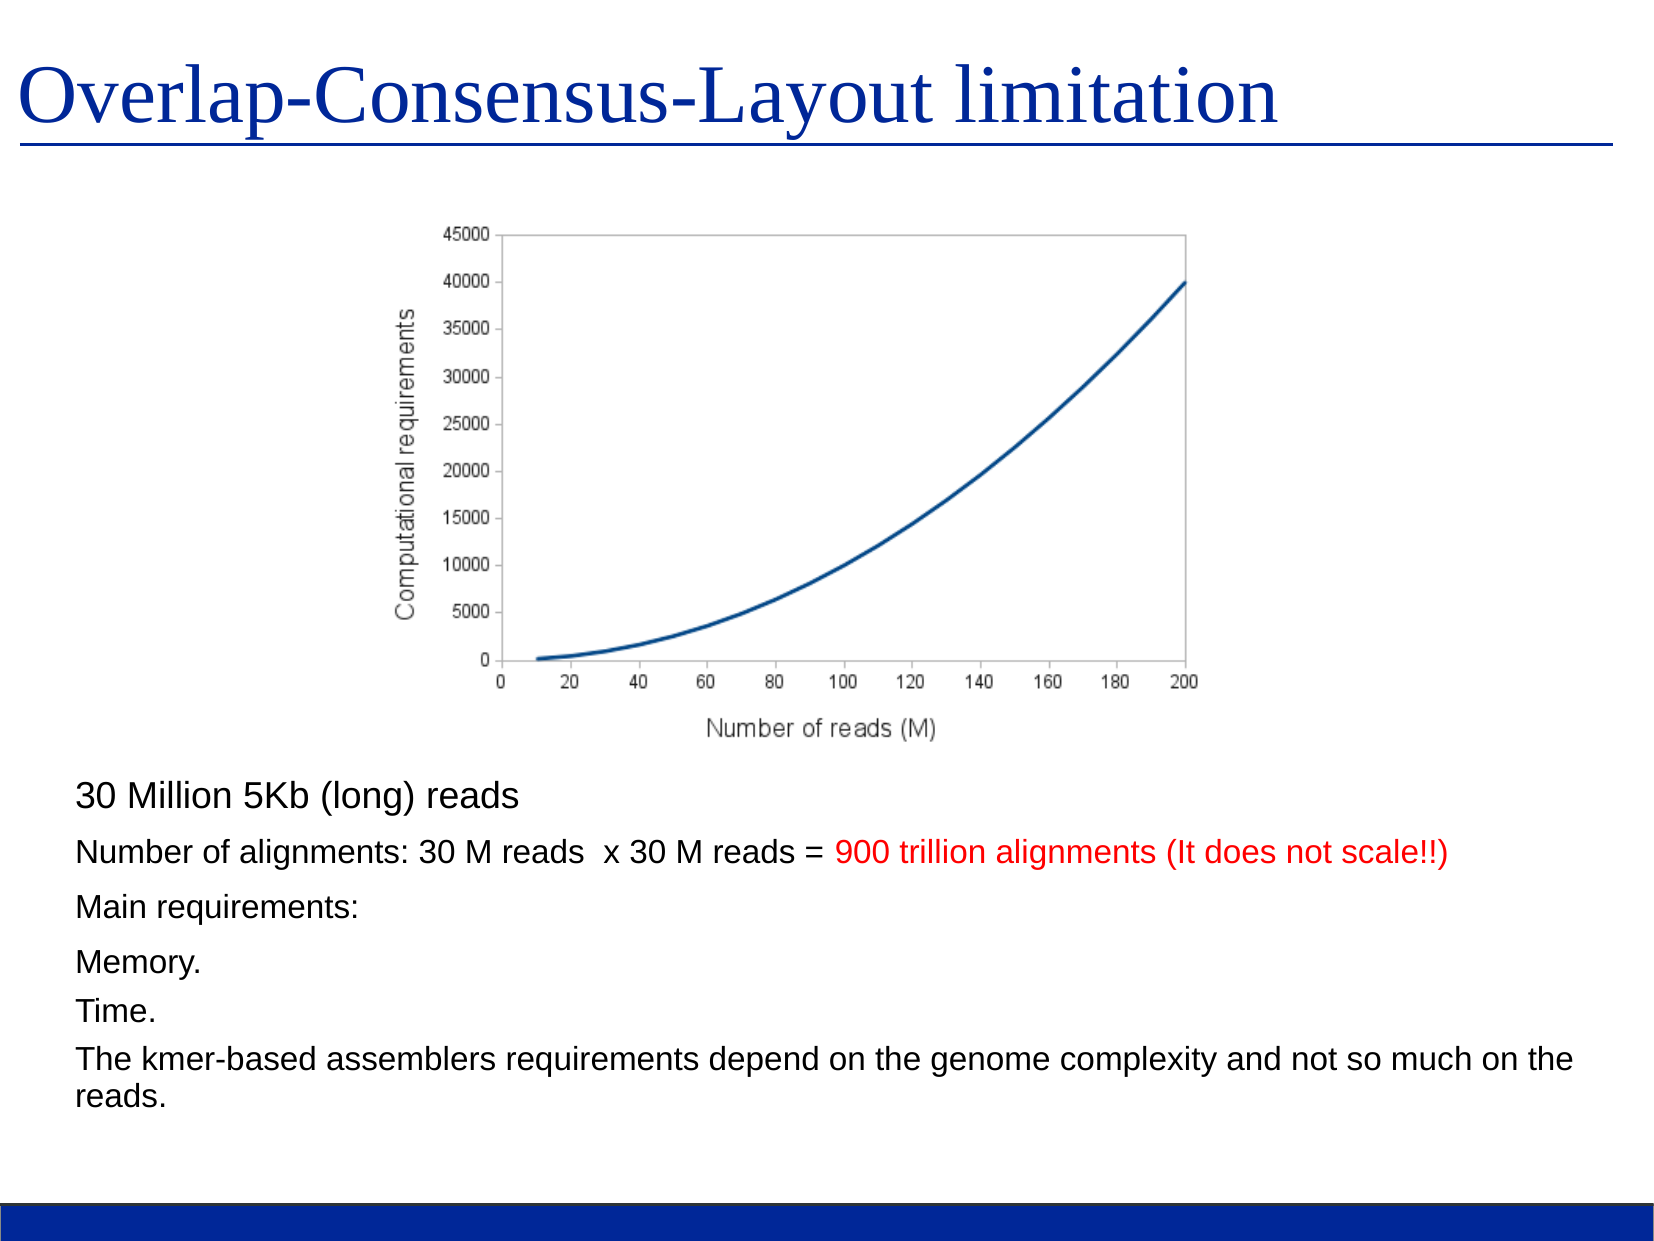

# Overlap-Consensus-Layout limitation
30 Million 5Kb (long) reads
Number of alignments: 30 M reads x 30 M reads = 900 trillion alignments (It does not scale!!)
Main requirements:
Memory.
Time.
The kmer-based assemblers requirements depend on the genome complexity and not so much on the reads.